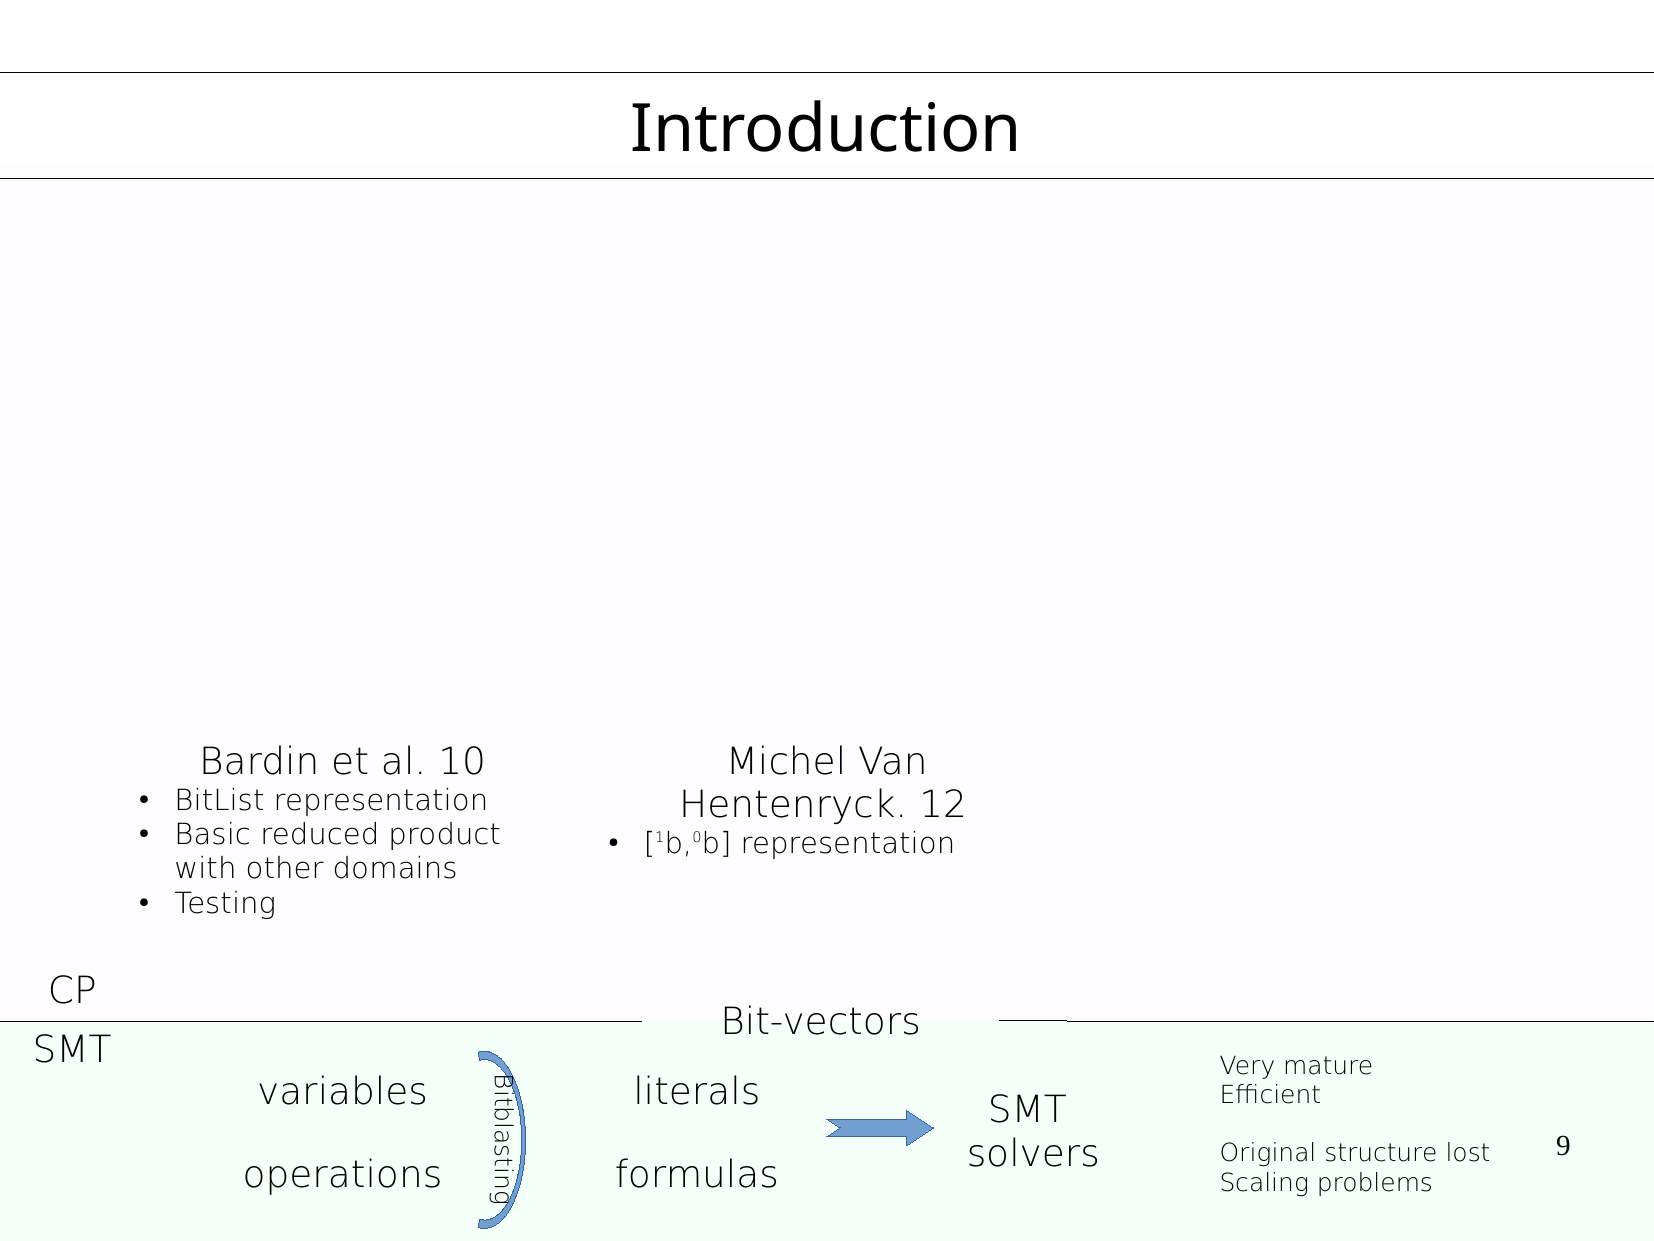

Introduction
Two years later, the paper that is presented by Michel.that introduced a simpler representation that follows the same principles as the other paper but allows more efficiency because it represents the domain by two unsigned integers
Bardin et al. 10
BitList representation
Basic reduced product with other domains
Testing
Michel Van Hentenryck. 12
[1b,0b] representation
CP
Bit-vectors
SMT
Very mature
Efficient
Original structure lost
Scaling problems
variables
literals
SMT
solvers
Bitblasting
9
operations
formulas